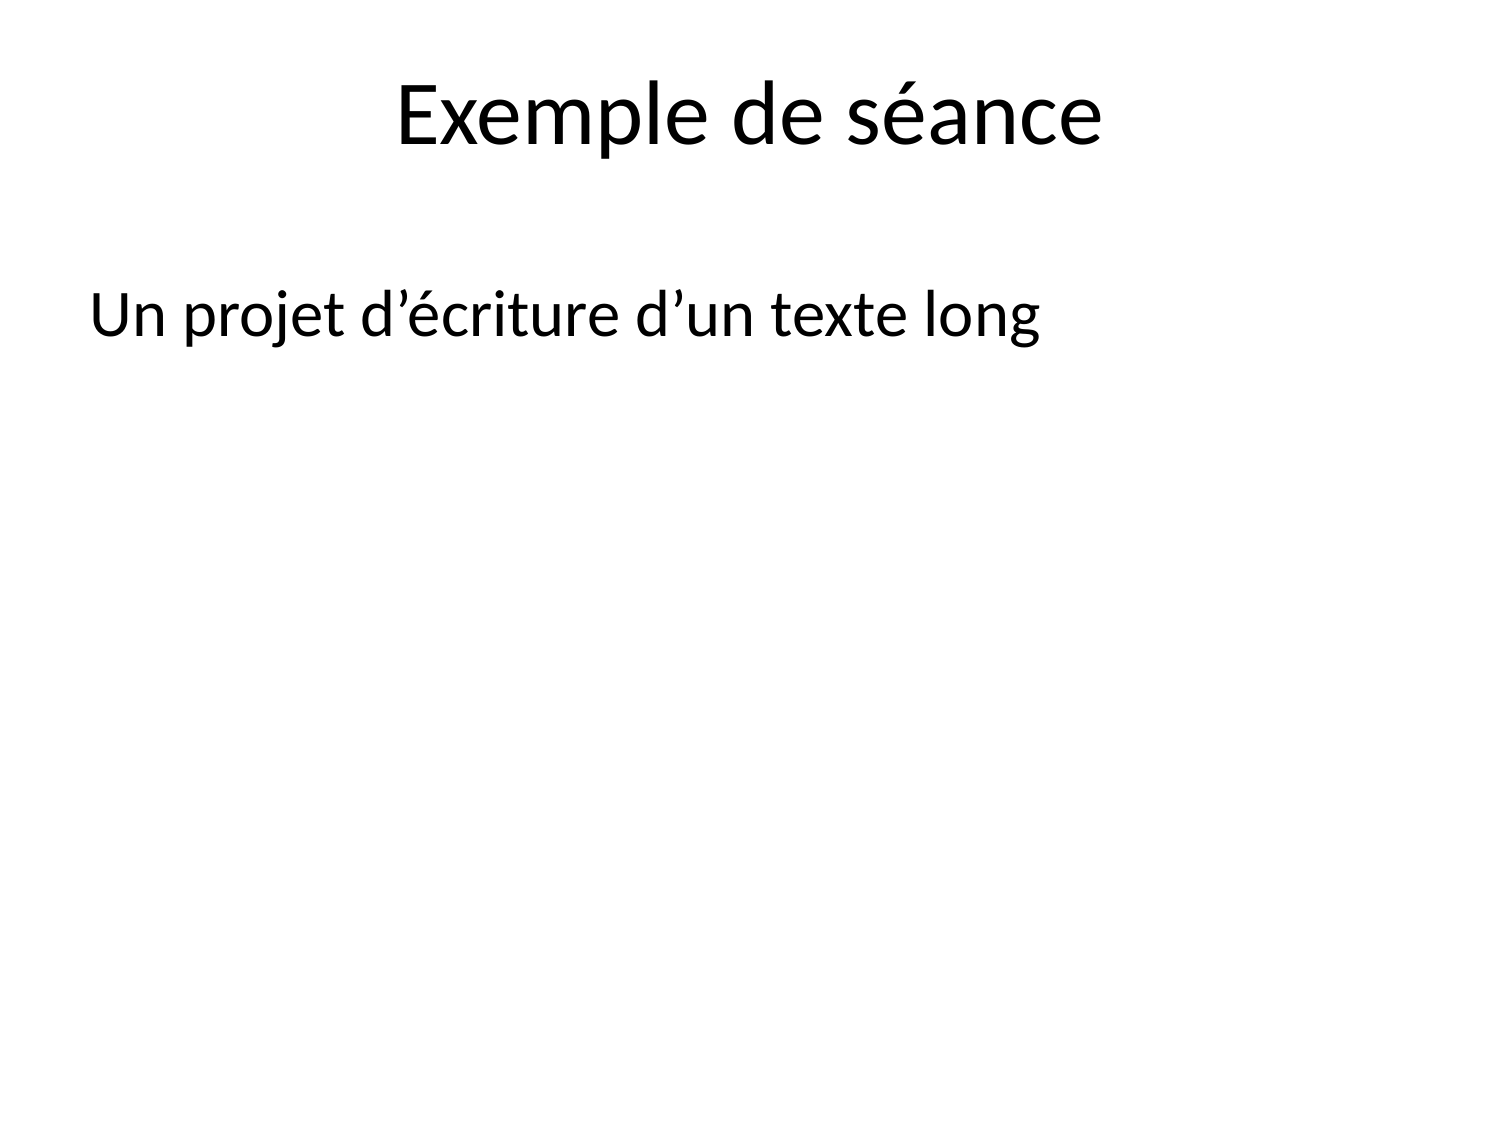

# Exemple de séance
Un projet d’écriture d’un texte long